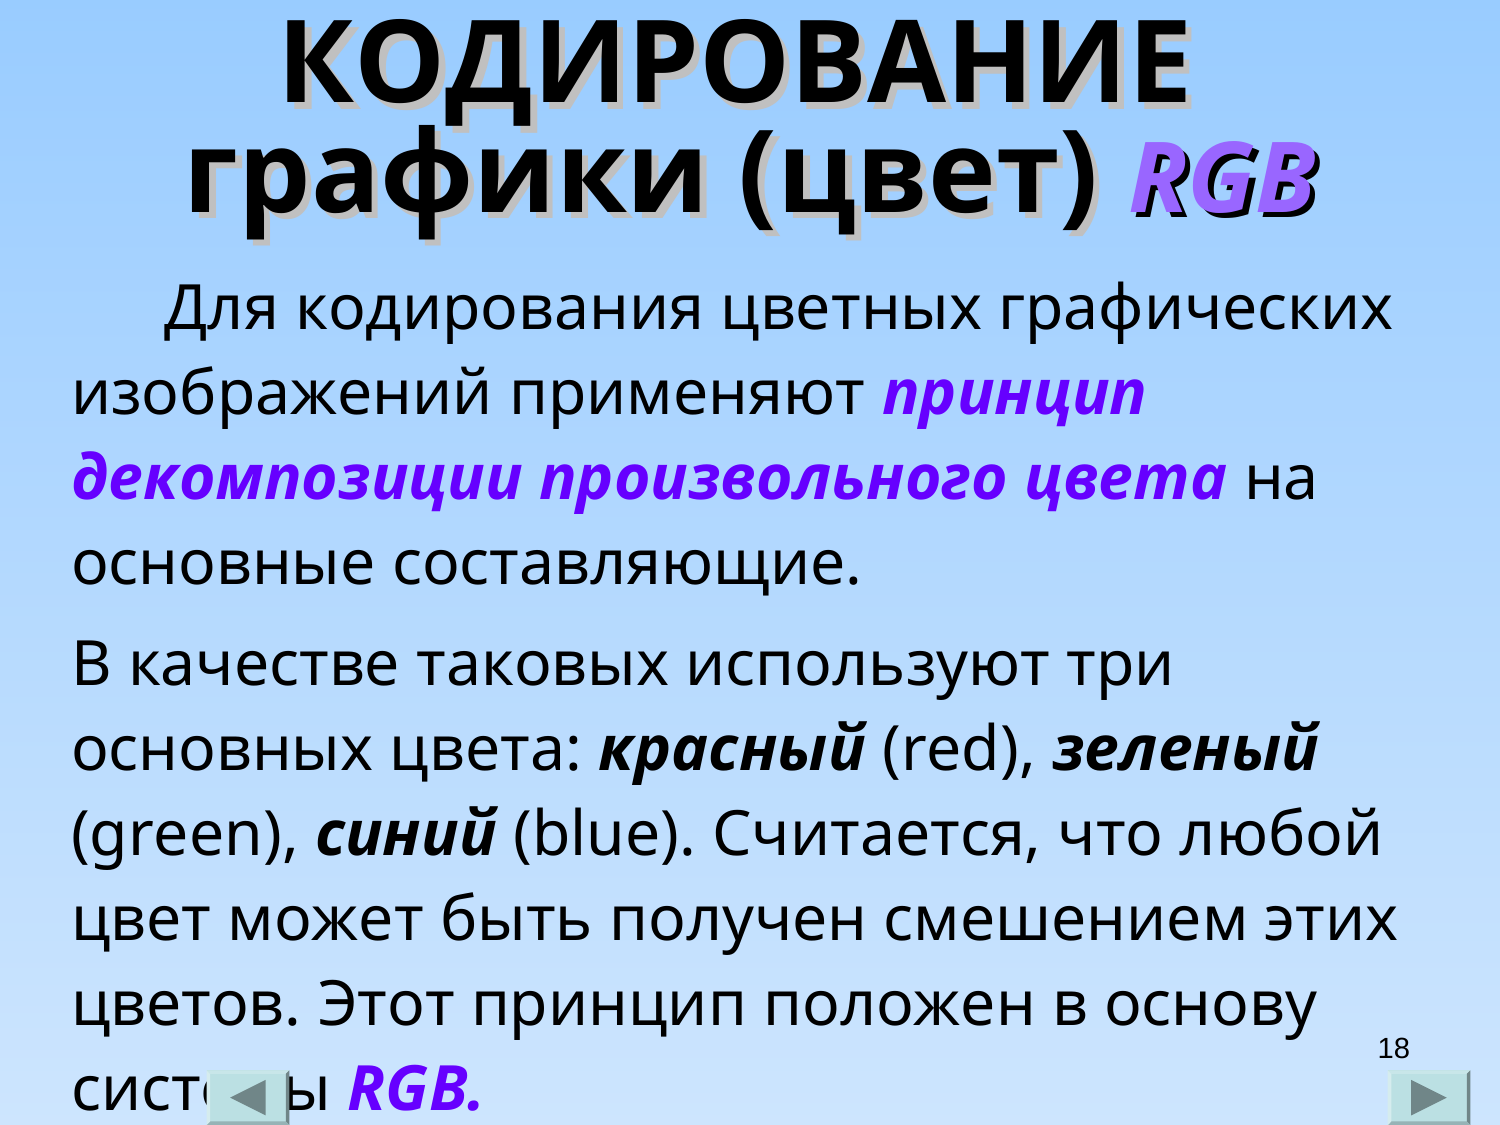

# КОДИРОВАНИЕ графики (цвет) RGB
		Для кодирования цветных графических изображений применяют принцип декомпозиции произвольного цвета на основные составляющие.
	В качестве таковых используют три основных цвета: красный (red), зеленый (green), синий (blue). Считается, что любой цвет может быть получен смешением этих цветов. Этот принцип положен в основу системы RGB.
18